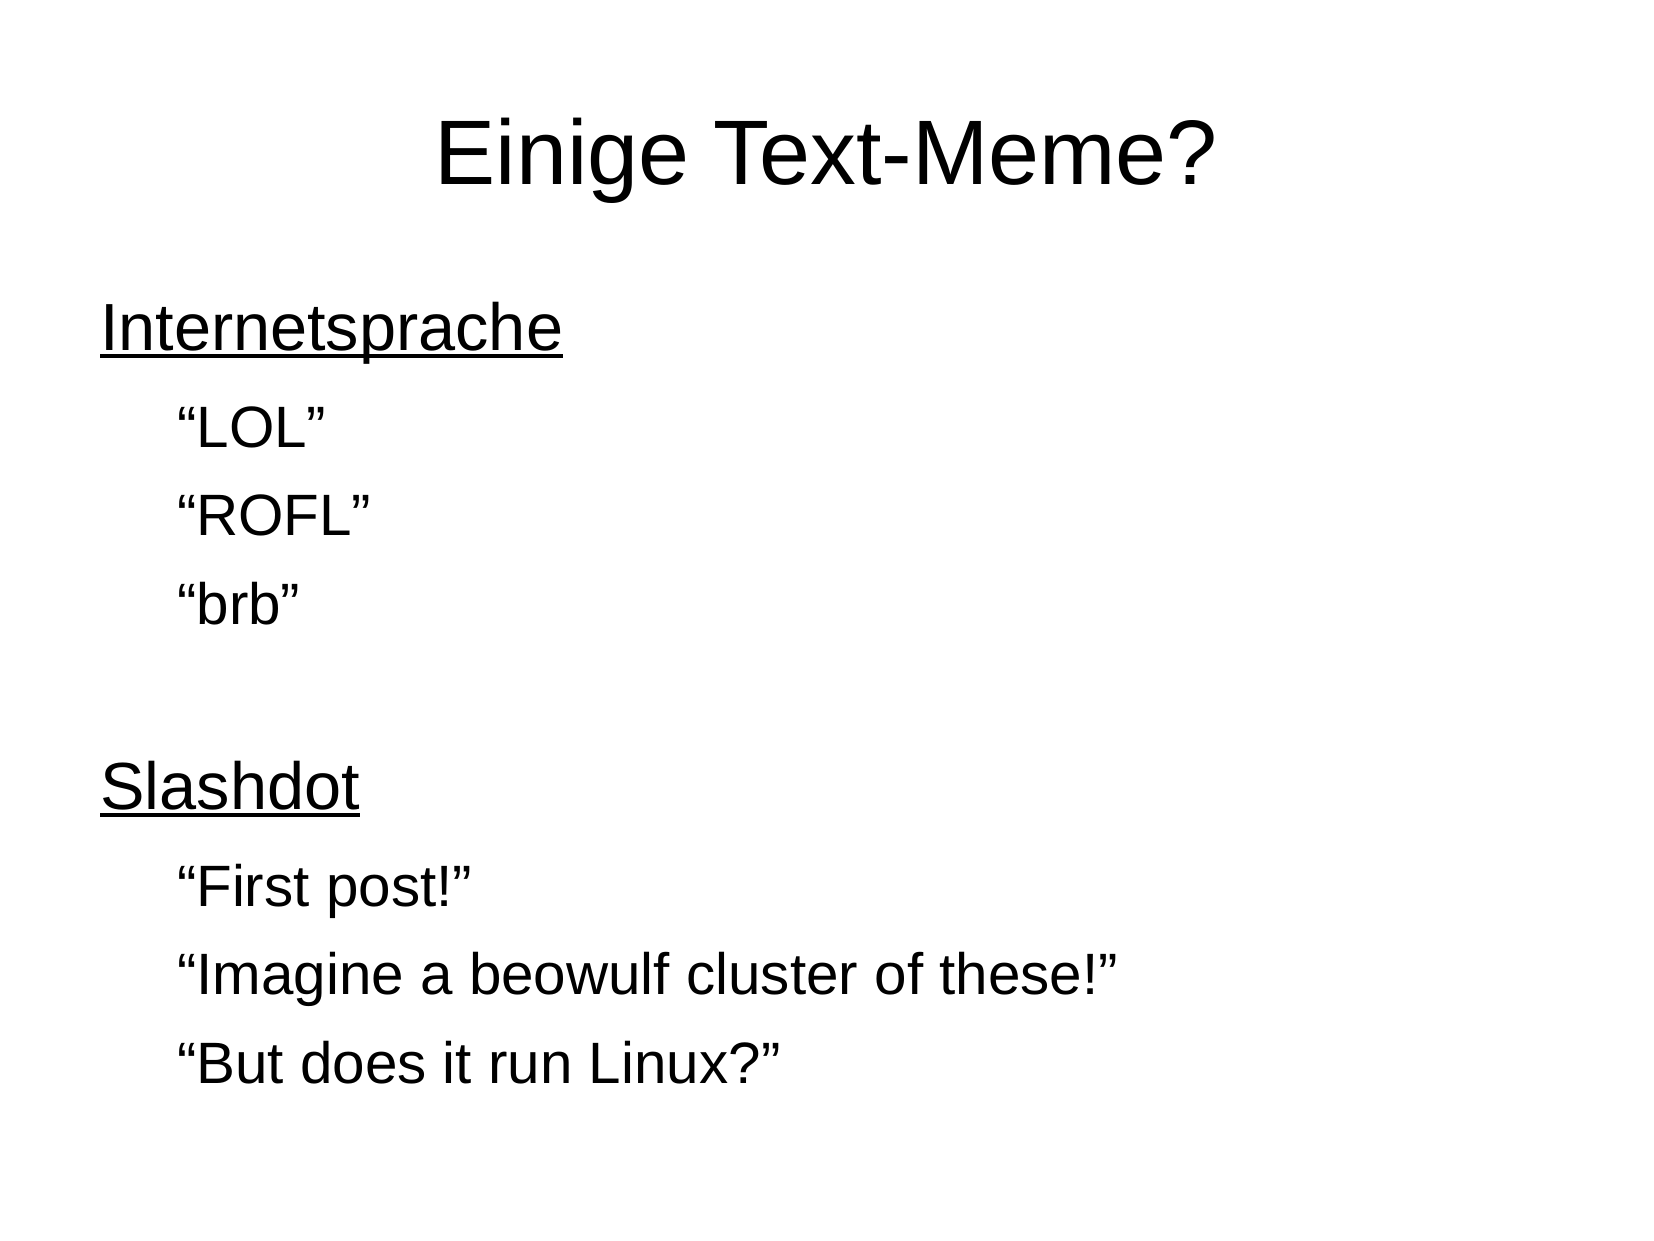

# Einige Text-Meme?
Internetsprache
“LOL”
“ROFL”
“brb”
Slashdot
“First post!”
“Imagine a beowulf cluster of these!”
“But does it run Linux?”